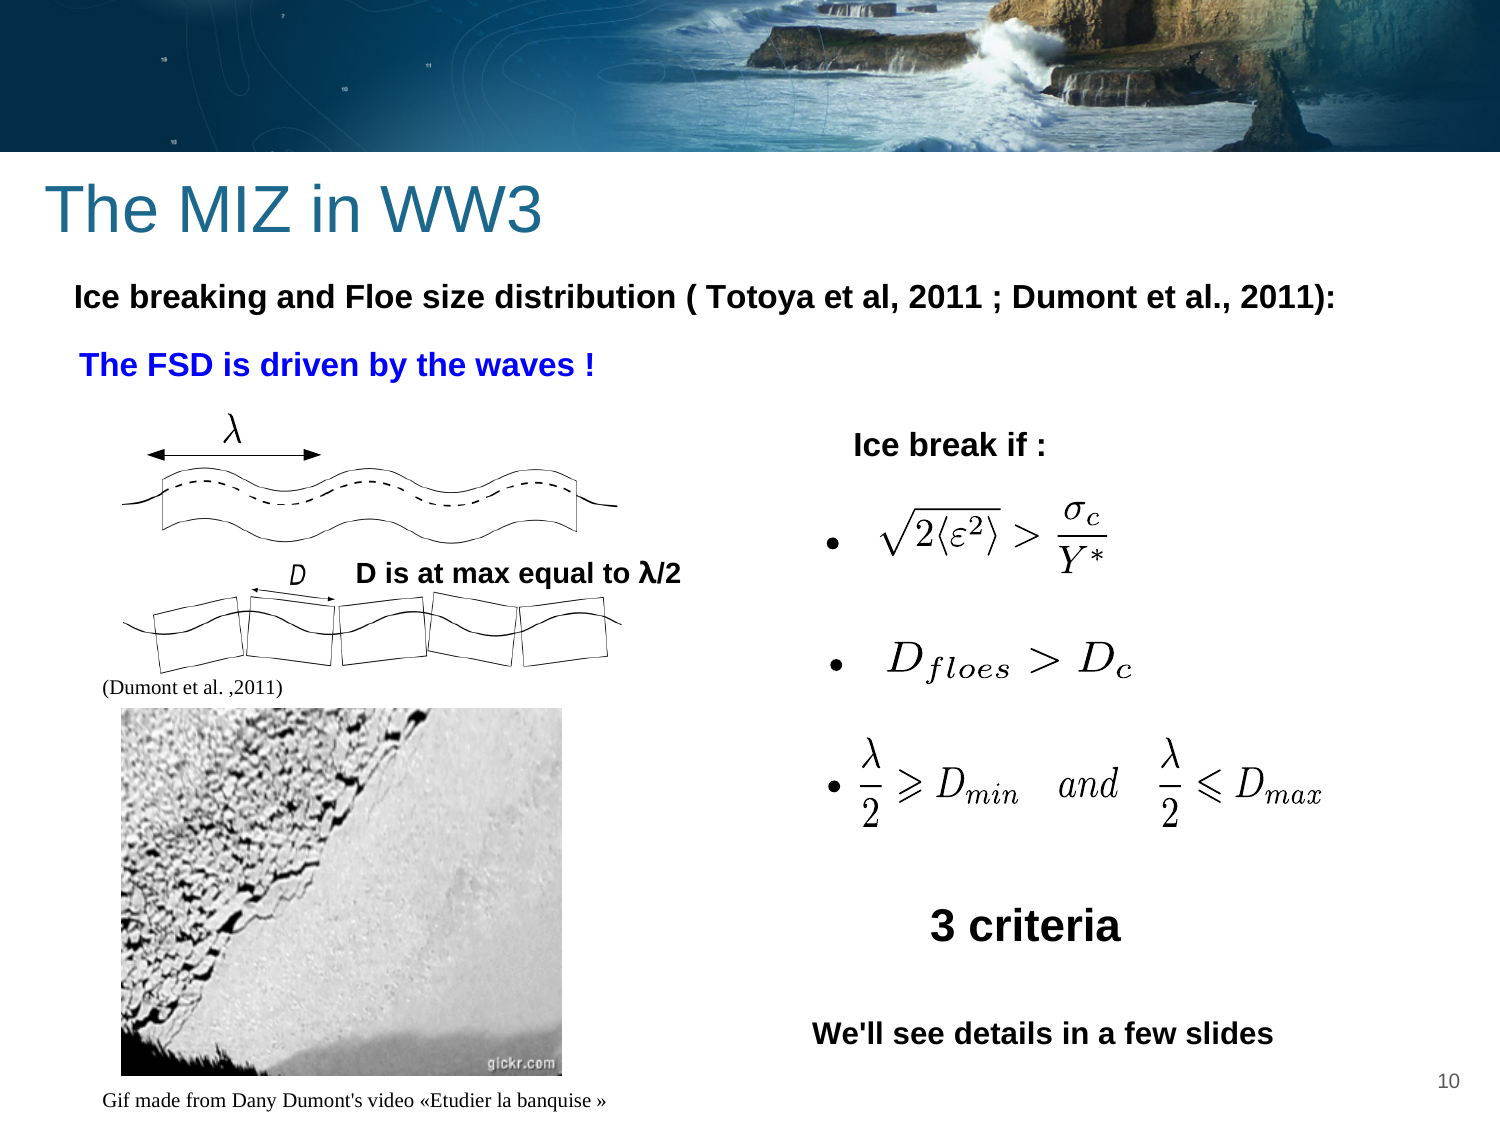

# The MIZ in WW3
Ice breaking and Floe size distribution ( Totoya et al, 2011 ; Dumont et al., 2011):
The FSD is driven by the waves !
D is at max equal to λ/2
Ice break if :
(Dumont et al. ,2011)
3 criteria
We'll see details in a few slides
Gif made from Dany Dumont's video «Etudier la banquise »